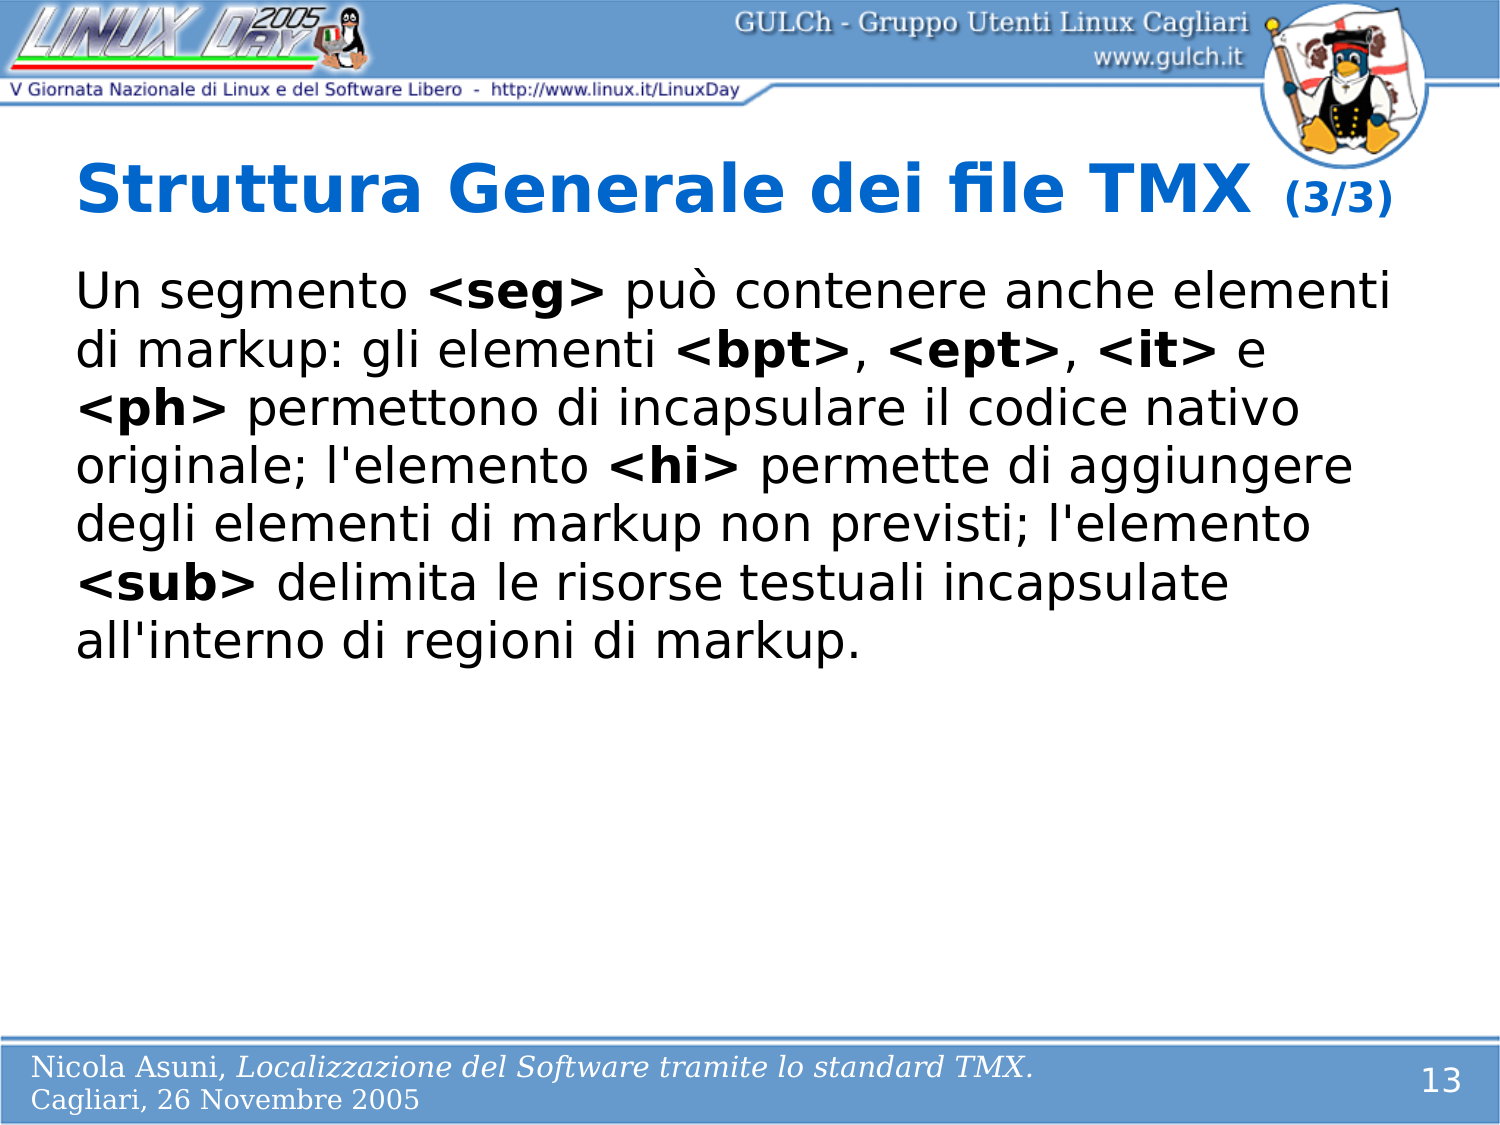

Struttura Generale dei file TMX (3/3)
Un segmento <seg> può contenere anche elementi di markup: gli elementi <bpt>, <ept>, <it> e <ph> permettono di incapsulare il codice nativo originale; l'elemento <hi> permette di aggiungere degli elementi di markup non previsti; l'elemento <sub> delimita le risorse testuali incapsulate all'interno di regioni di markup.